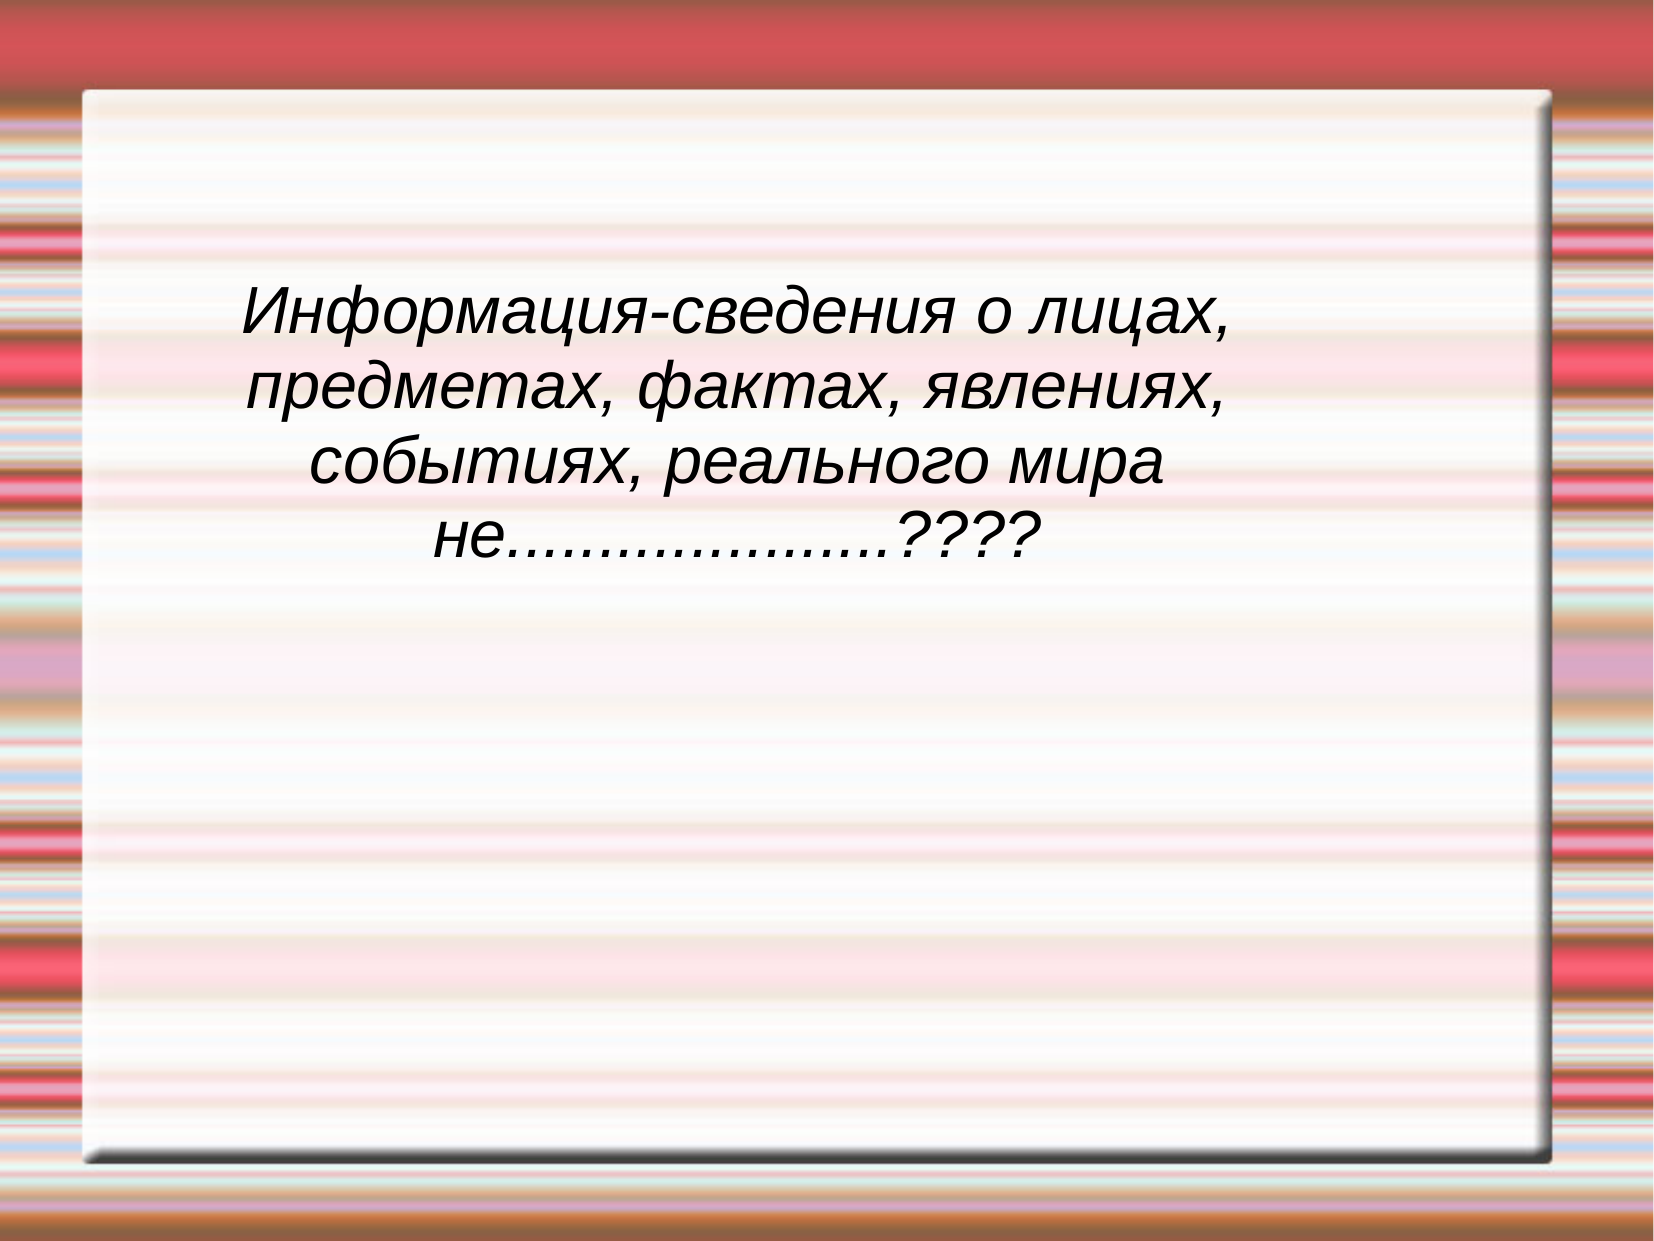

Информация-сведения о лицах, предметах, фактах, явлениях, событиях, реального мира не.....................????